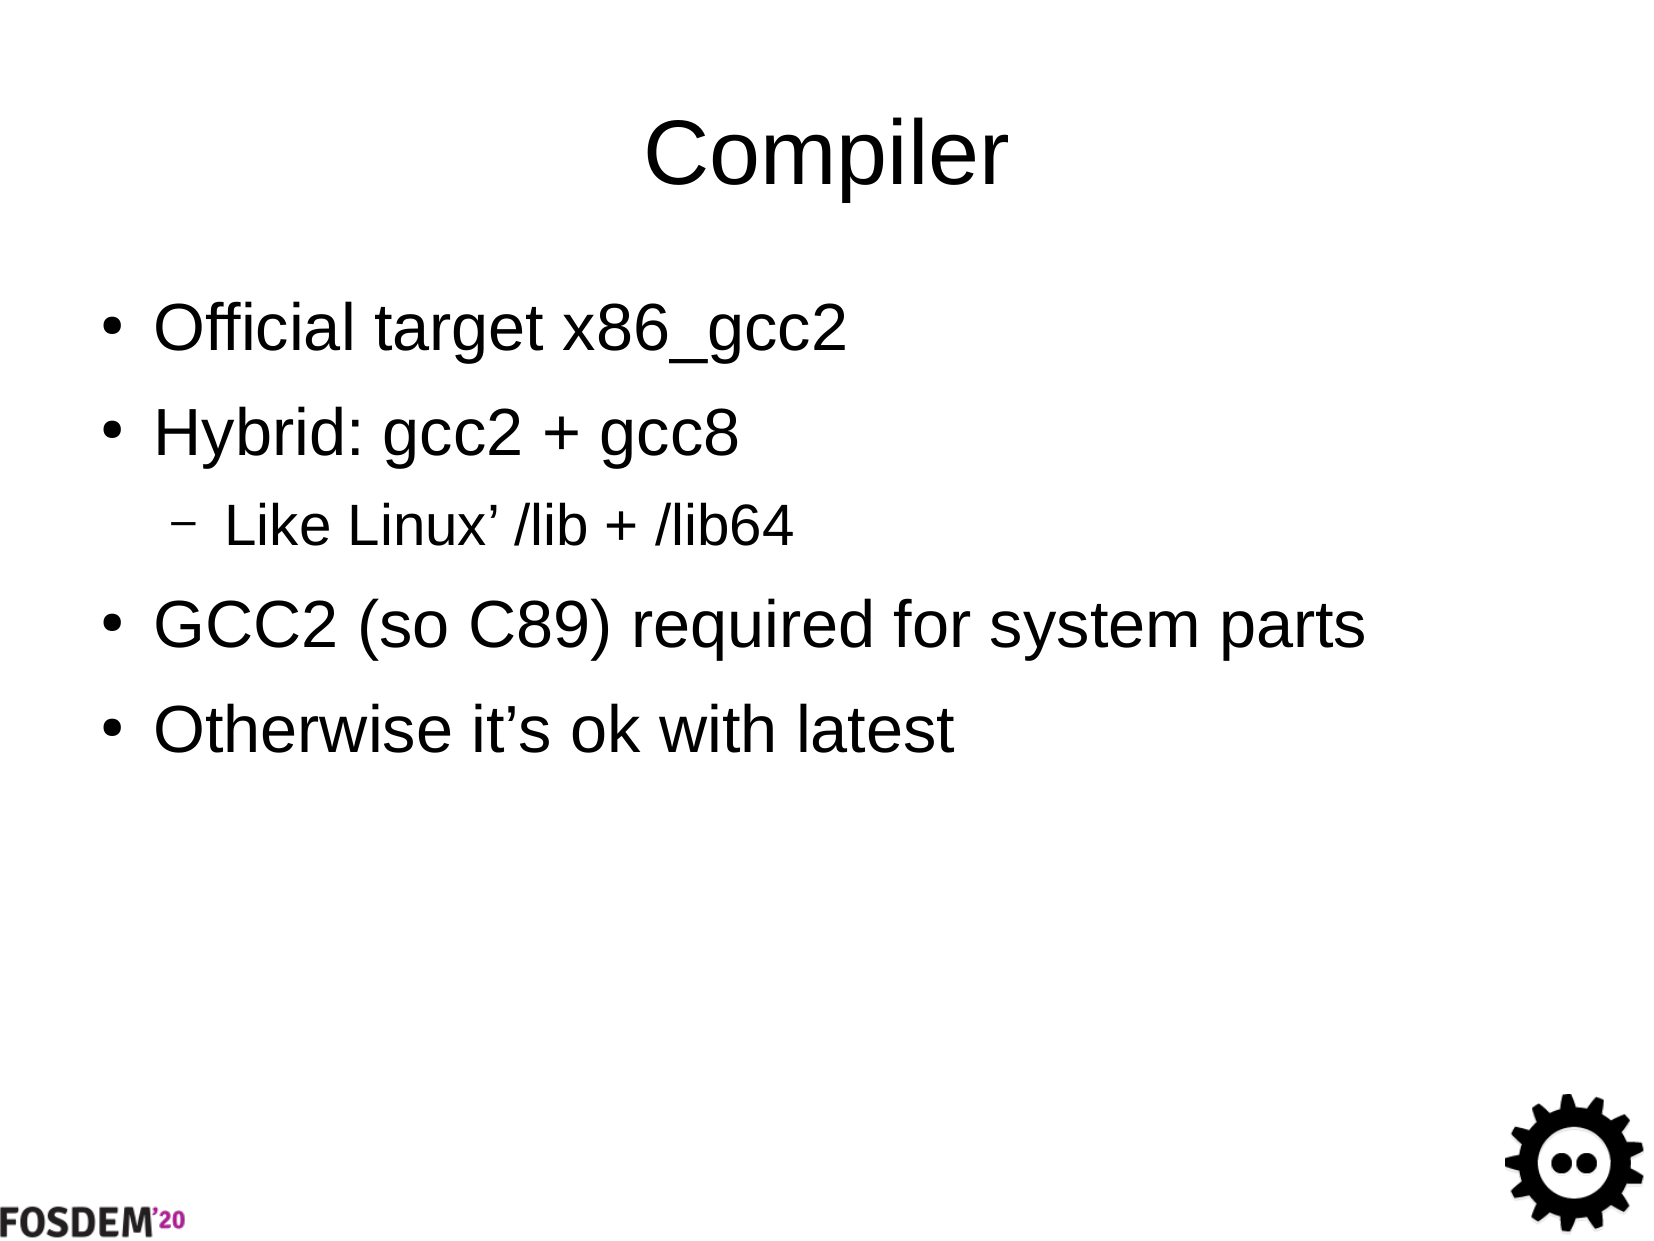

# Compiler
Official target x86_gcc2
Hybrid: gcc2 + gcc8
Like Linux’ /lib + /lib64
GCC2 (so C89) required for system parts
Otherwise it’s ok with latest